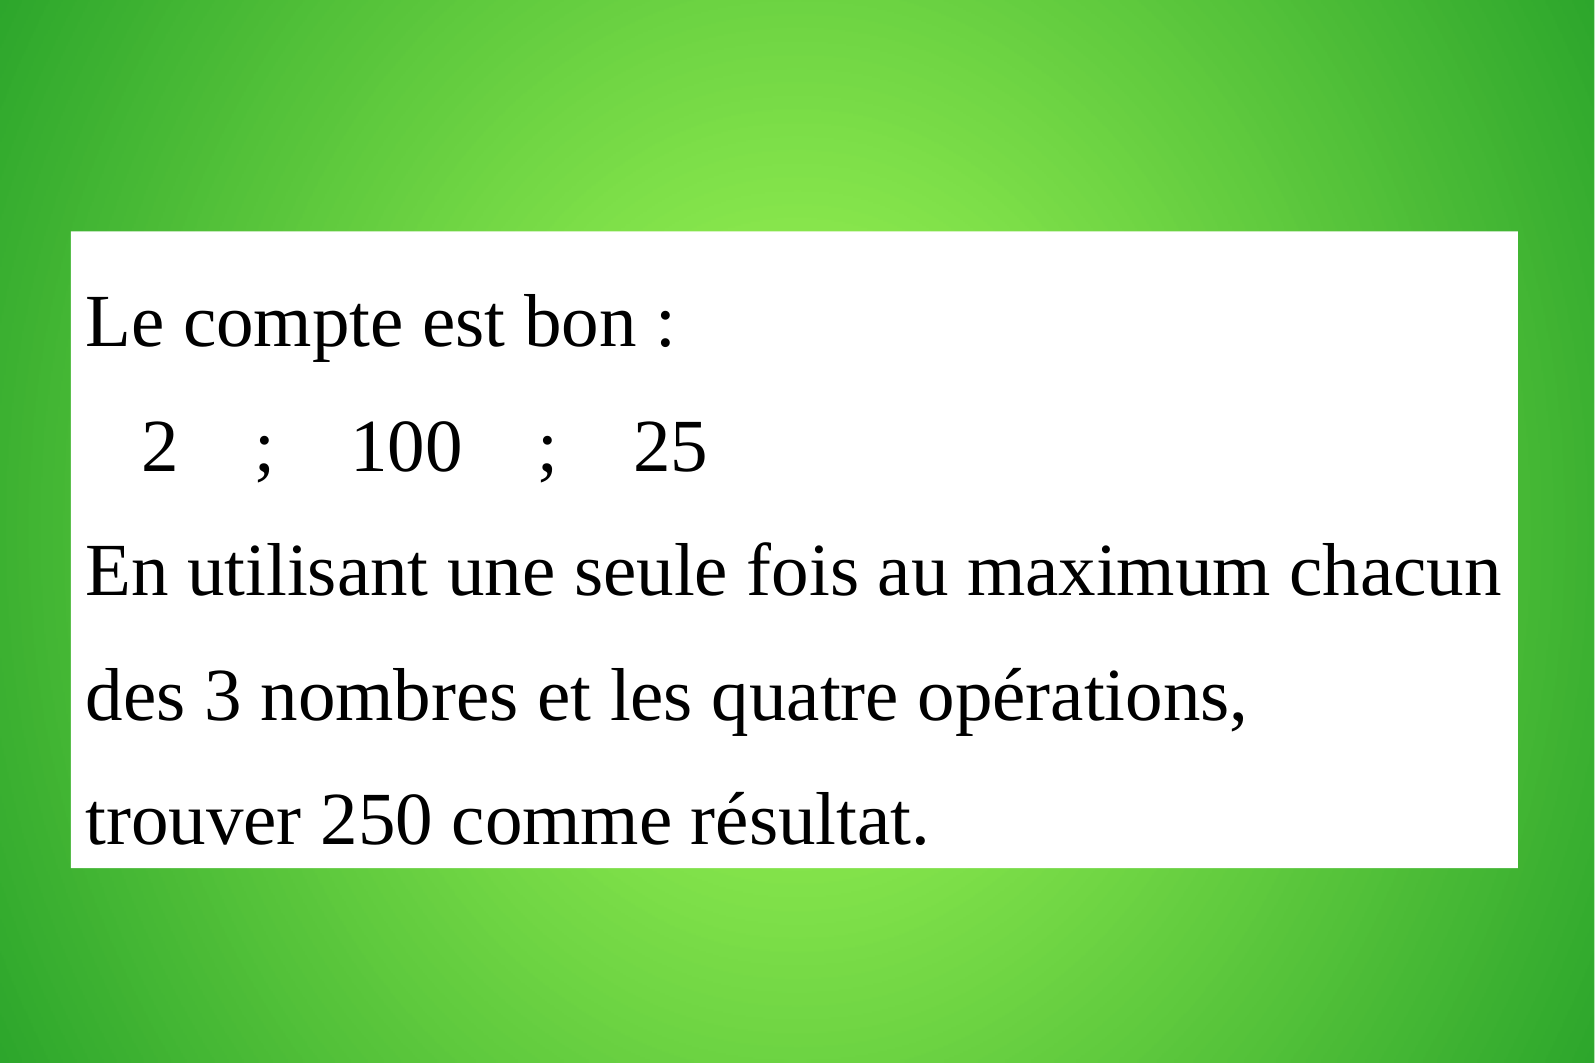

Le compte est bon :
 2 ; 100 ; 25
En utilisant une seule fois au maximum chacun
des 3 nombres et les quatre opérations,
trouver 250 comme résultat.